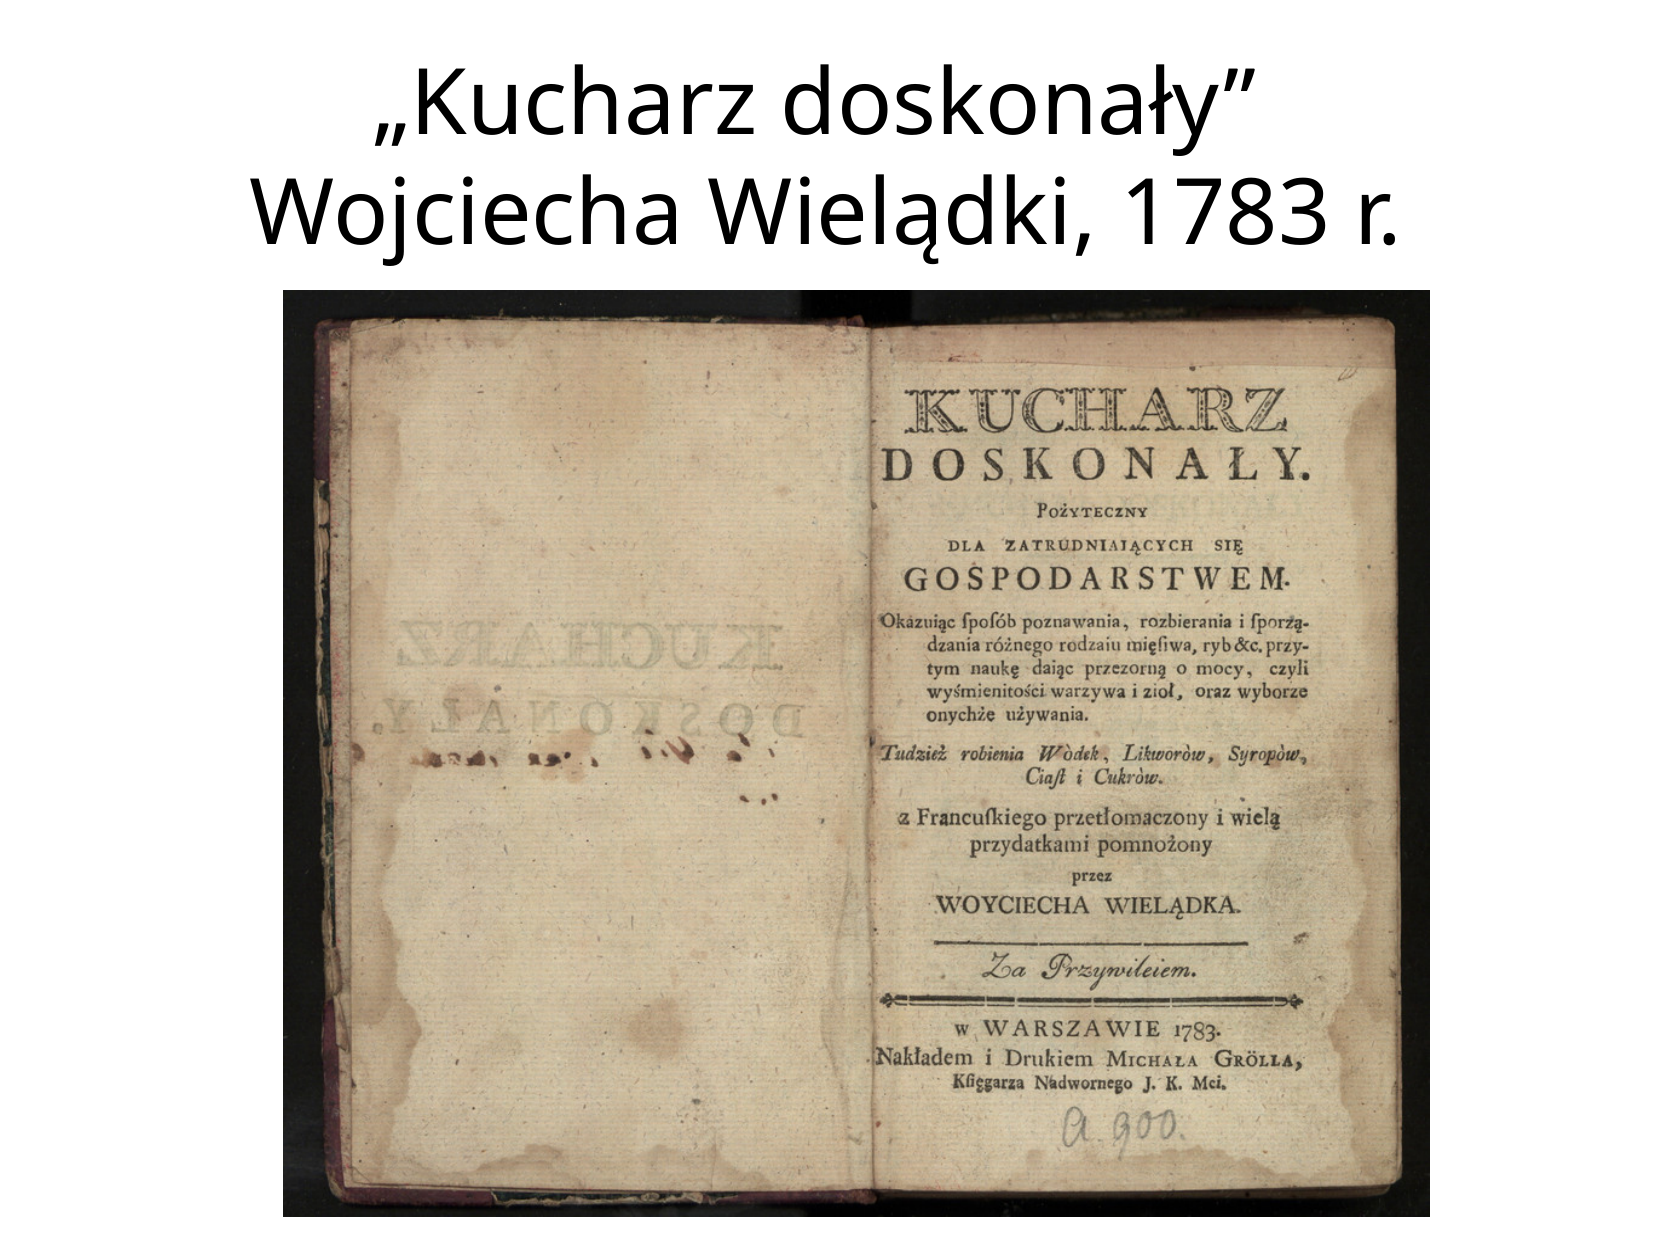

# „Kucharz doskonały” Wojciecha Wielądki, 1783 r.